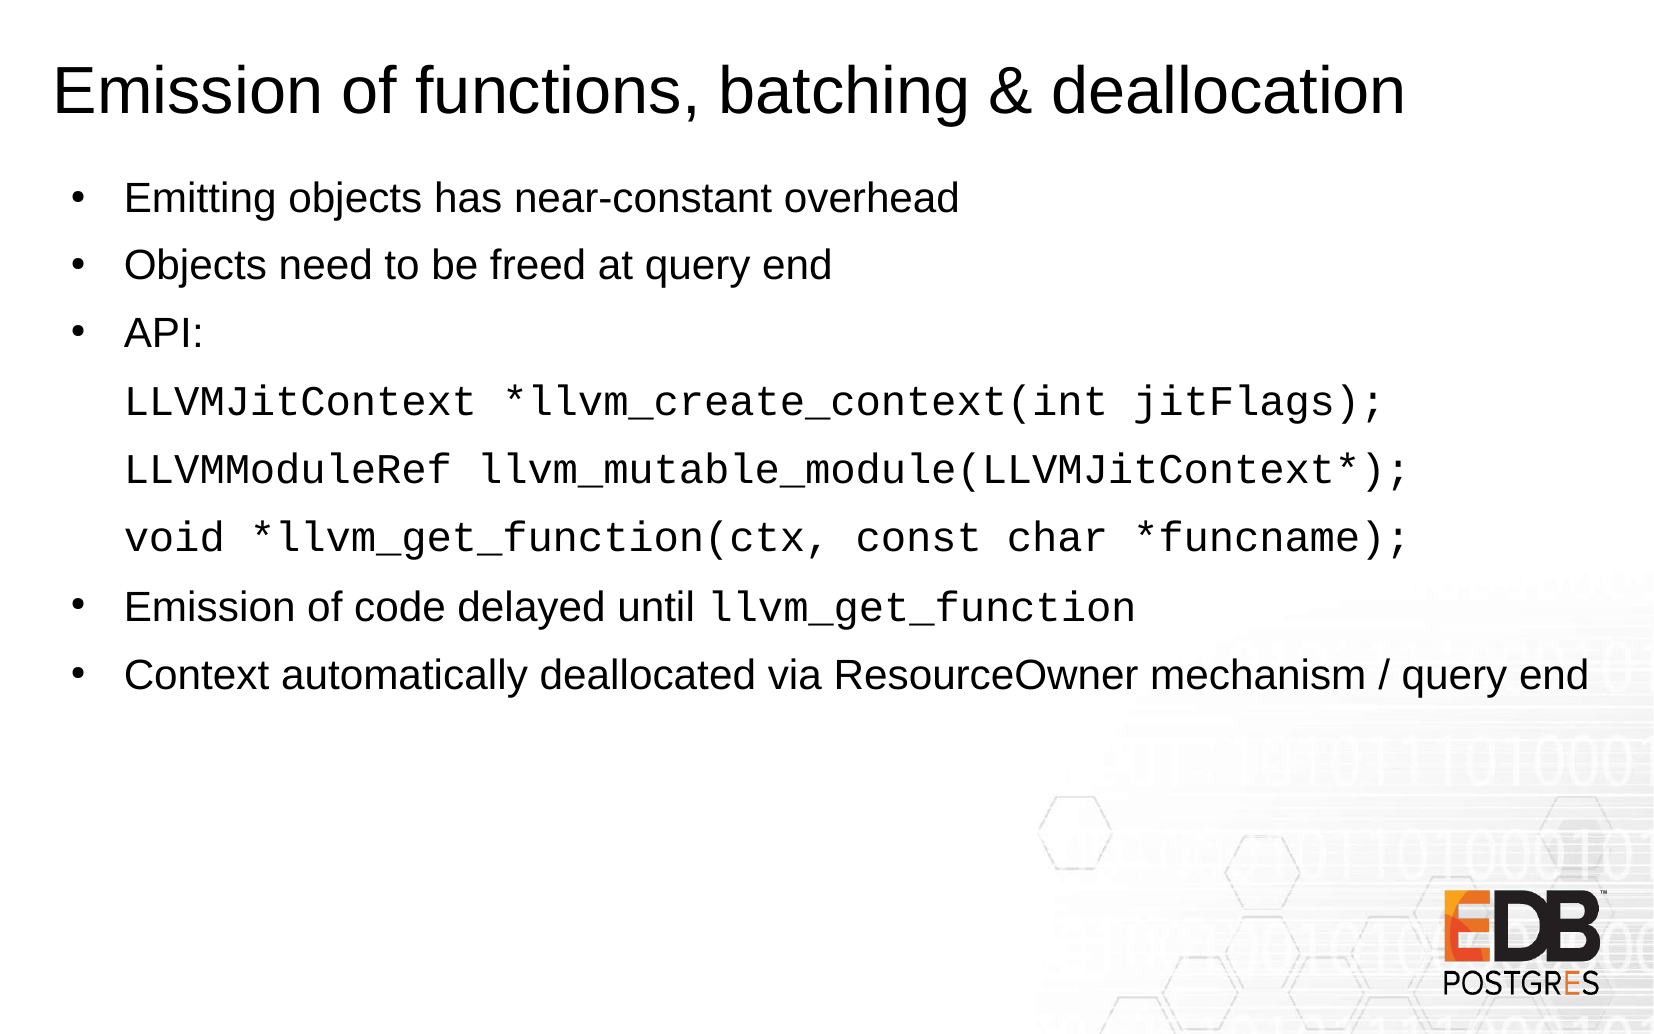

# Emission of functions, batching & deallocation
Emitting objects has near-constant overhead
Objects need to be freed at query end
API:
LLVMJitContext *llvm_create_context(int jitFlags);
LLVMModuleRef llvm_mutable_module(LLVMJitContext*);
void *llvm_get_function(ctx, const char *funcname);
Emission of code delayed until llvm_get_function
Context automatically deallocated via ResourceOwner mechanism / query end